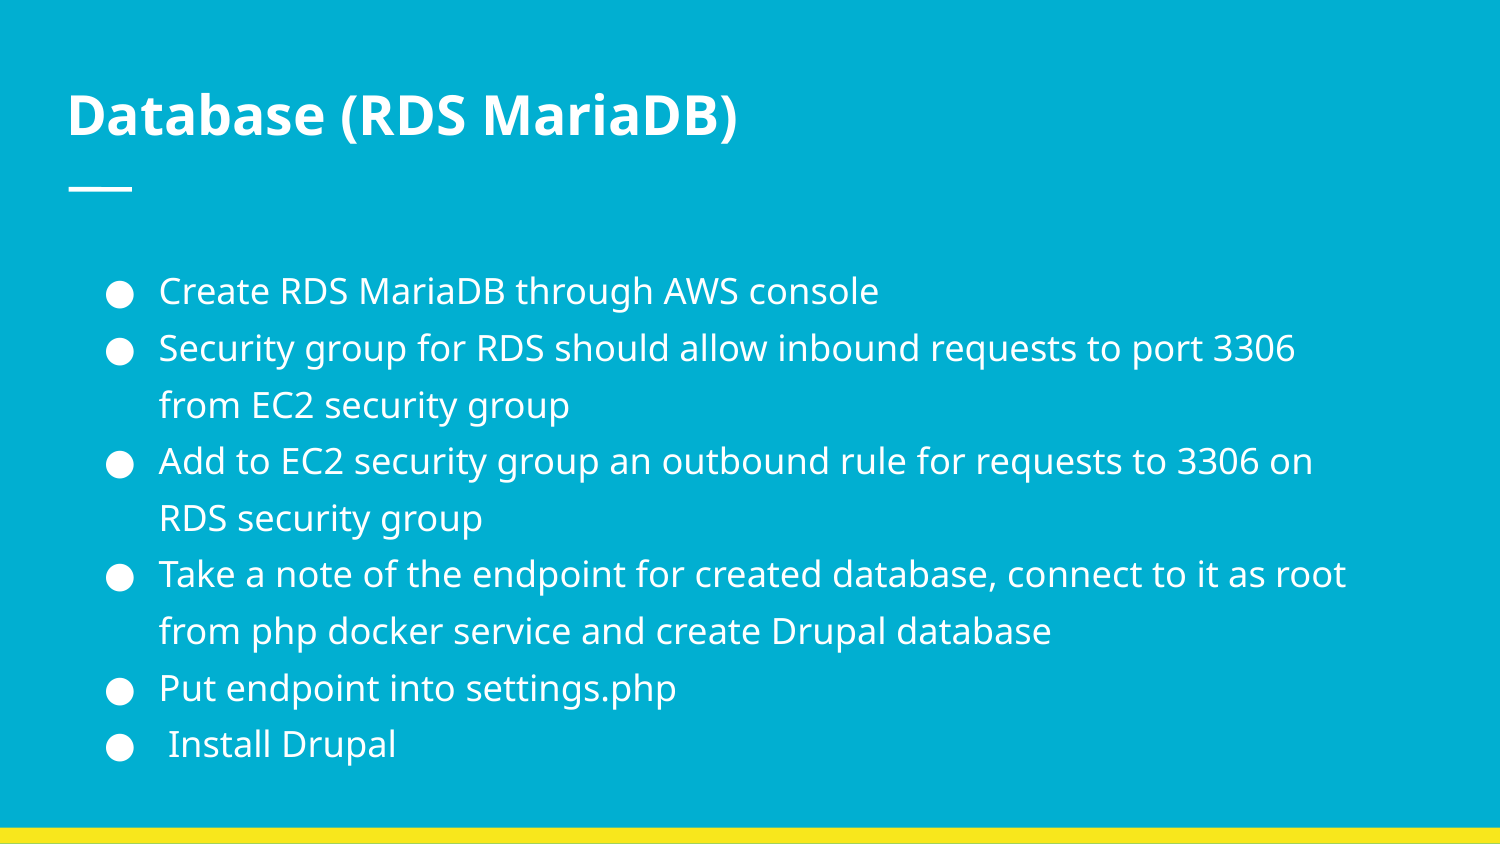

# Database (RDS MariaDB)
Create RDS MariaDB through AWS console
Security group for RDS should allow inbound requests to port 3306 from EC2 security group
Add to EC2 security group an outbound rule for requests to 3306 on RDS security group
Take a note of the endpoint for created database, connect to it as root from php docker service and create Drupal database
Put endpoint into settings.php
 Install Drupal